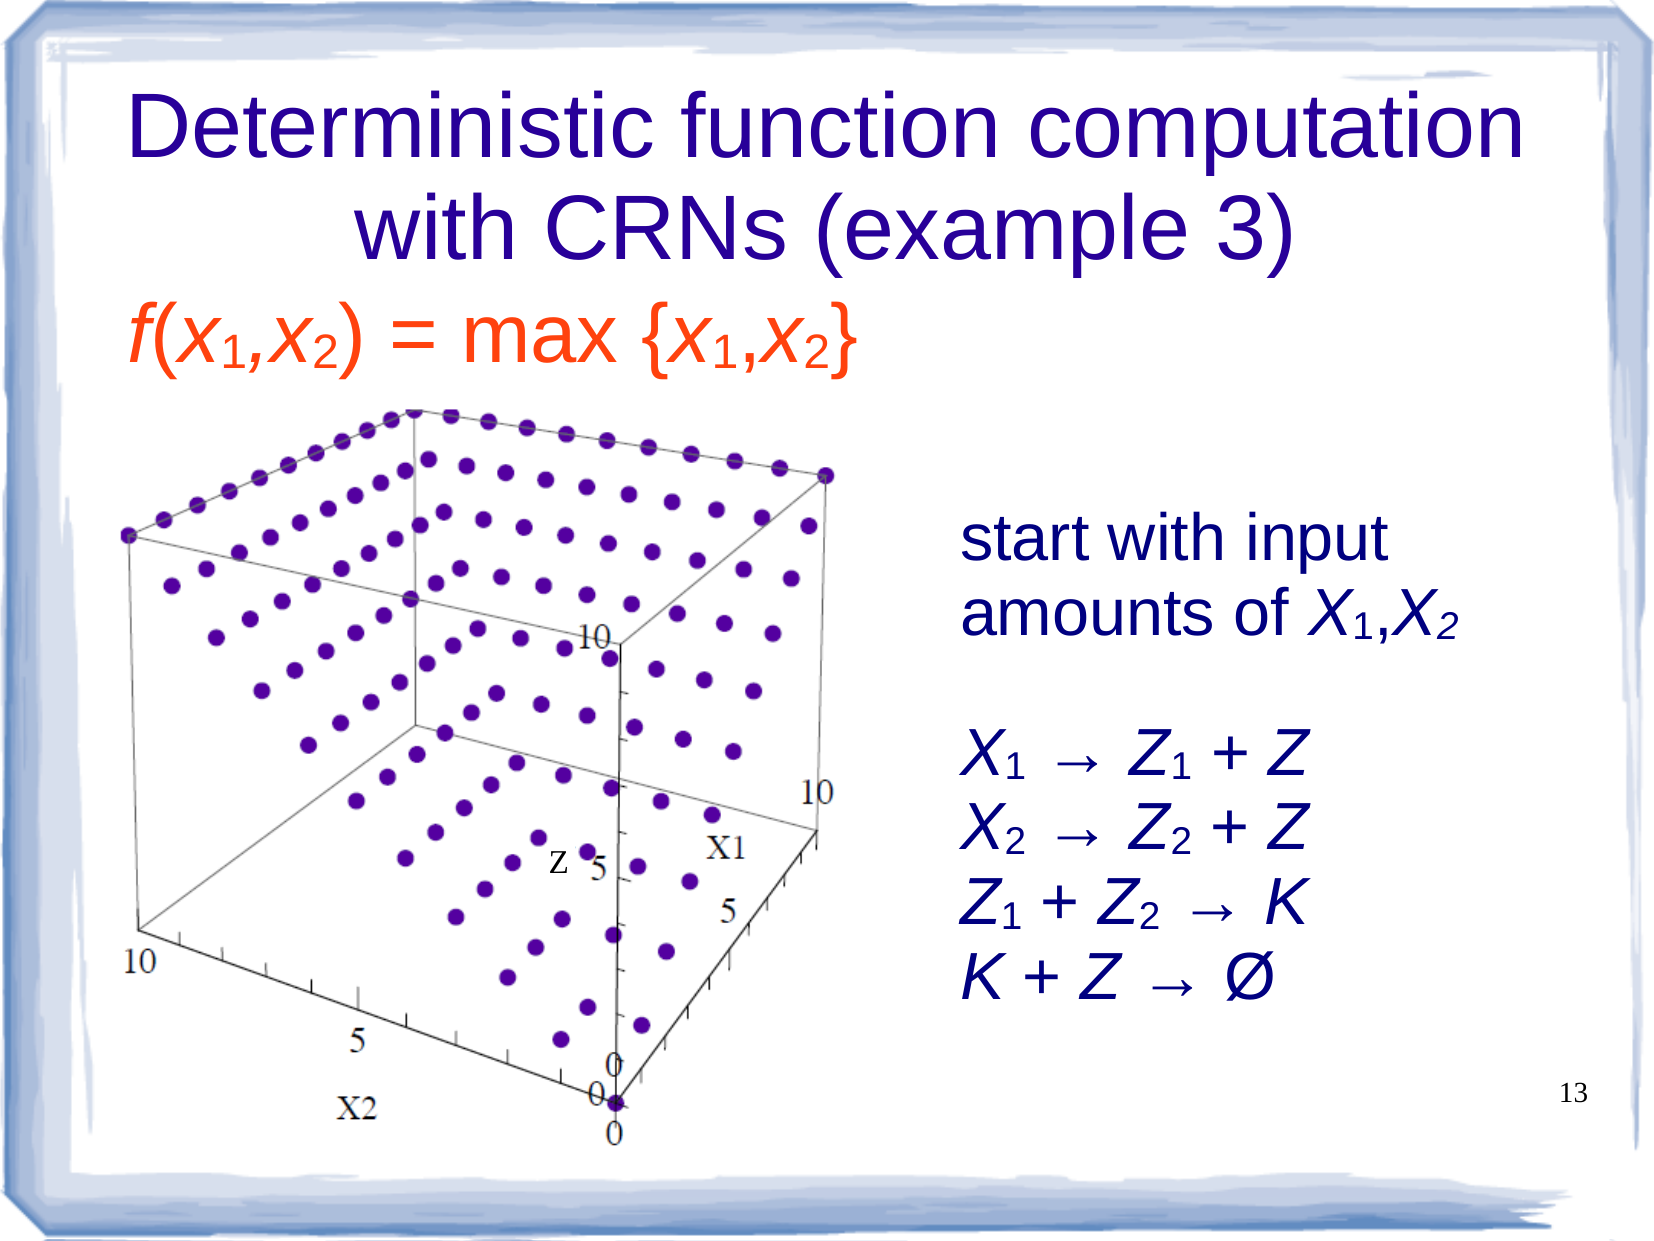

# Deterministic function computation with CRNs (example 3)
f(x1,x2) = max {x1,x2}
Z
start with input amounts of X1,X2
X1 → Z1 + Z
X2 → Z2 + Z
Z1 + Z2 → K
K + Z → Ø
13